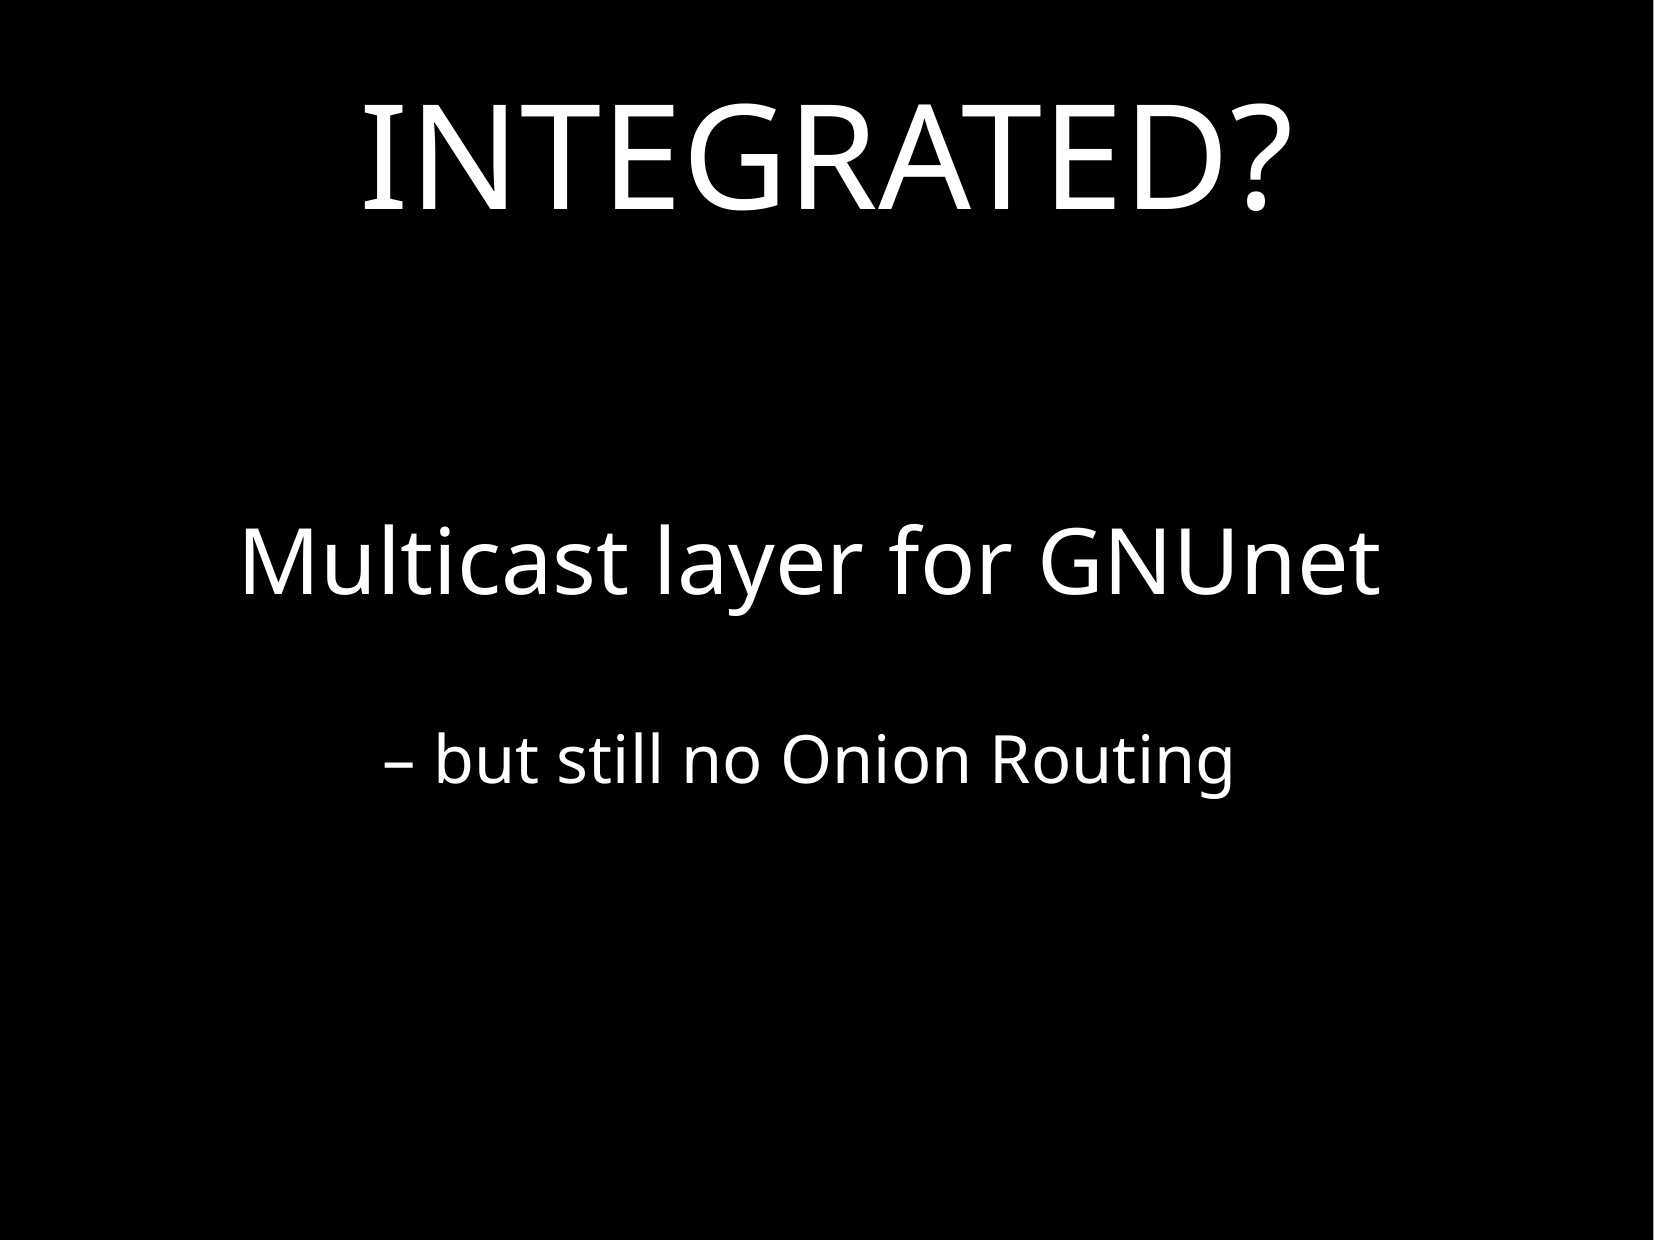

# INTEGRATED?
Multicast layer for GNUnet
– but still no Onion Routing